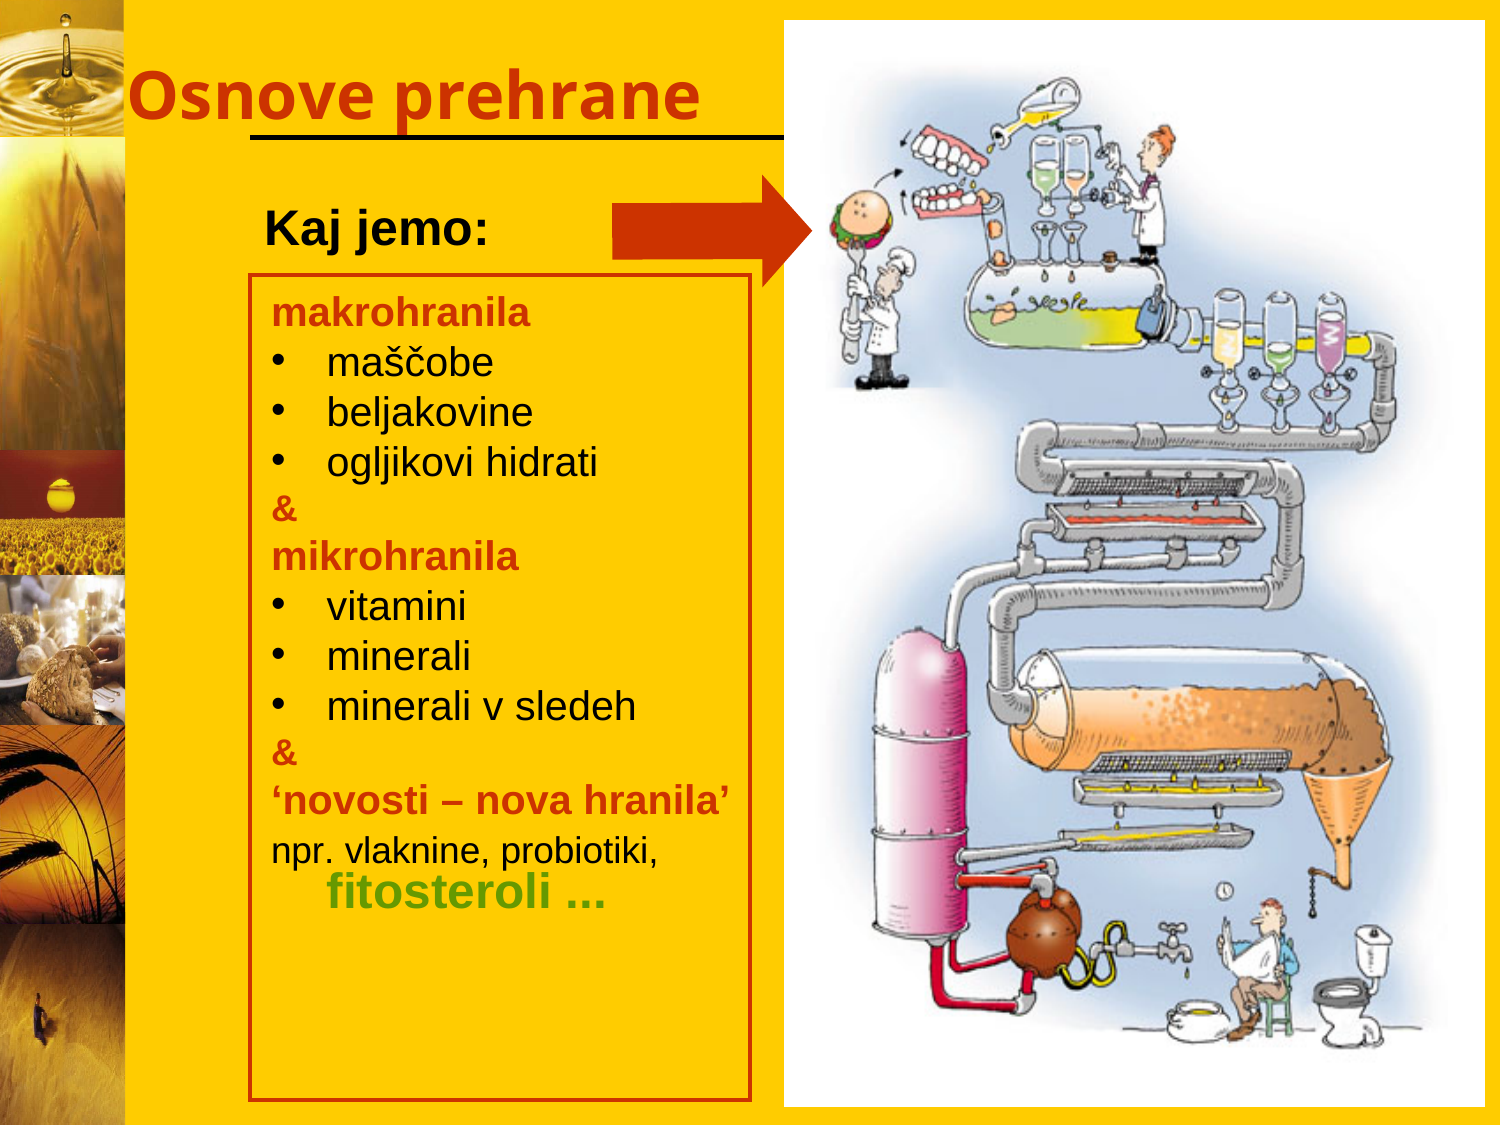

# Osnove prehrane
Kaj jemo:
makrohranila
maščobe
beljakovine
ogljikovi hidrati
&
mikrohranila
vitamini
minerali
minerali v sledeh
&
‘novosti – nova hranila’
npr. vlaknine, probiotiki, fitosteroli ...